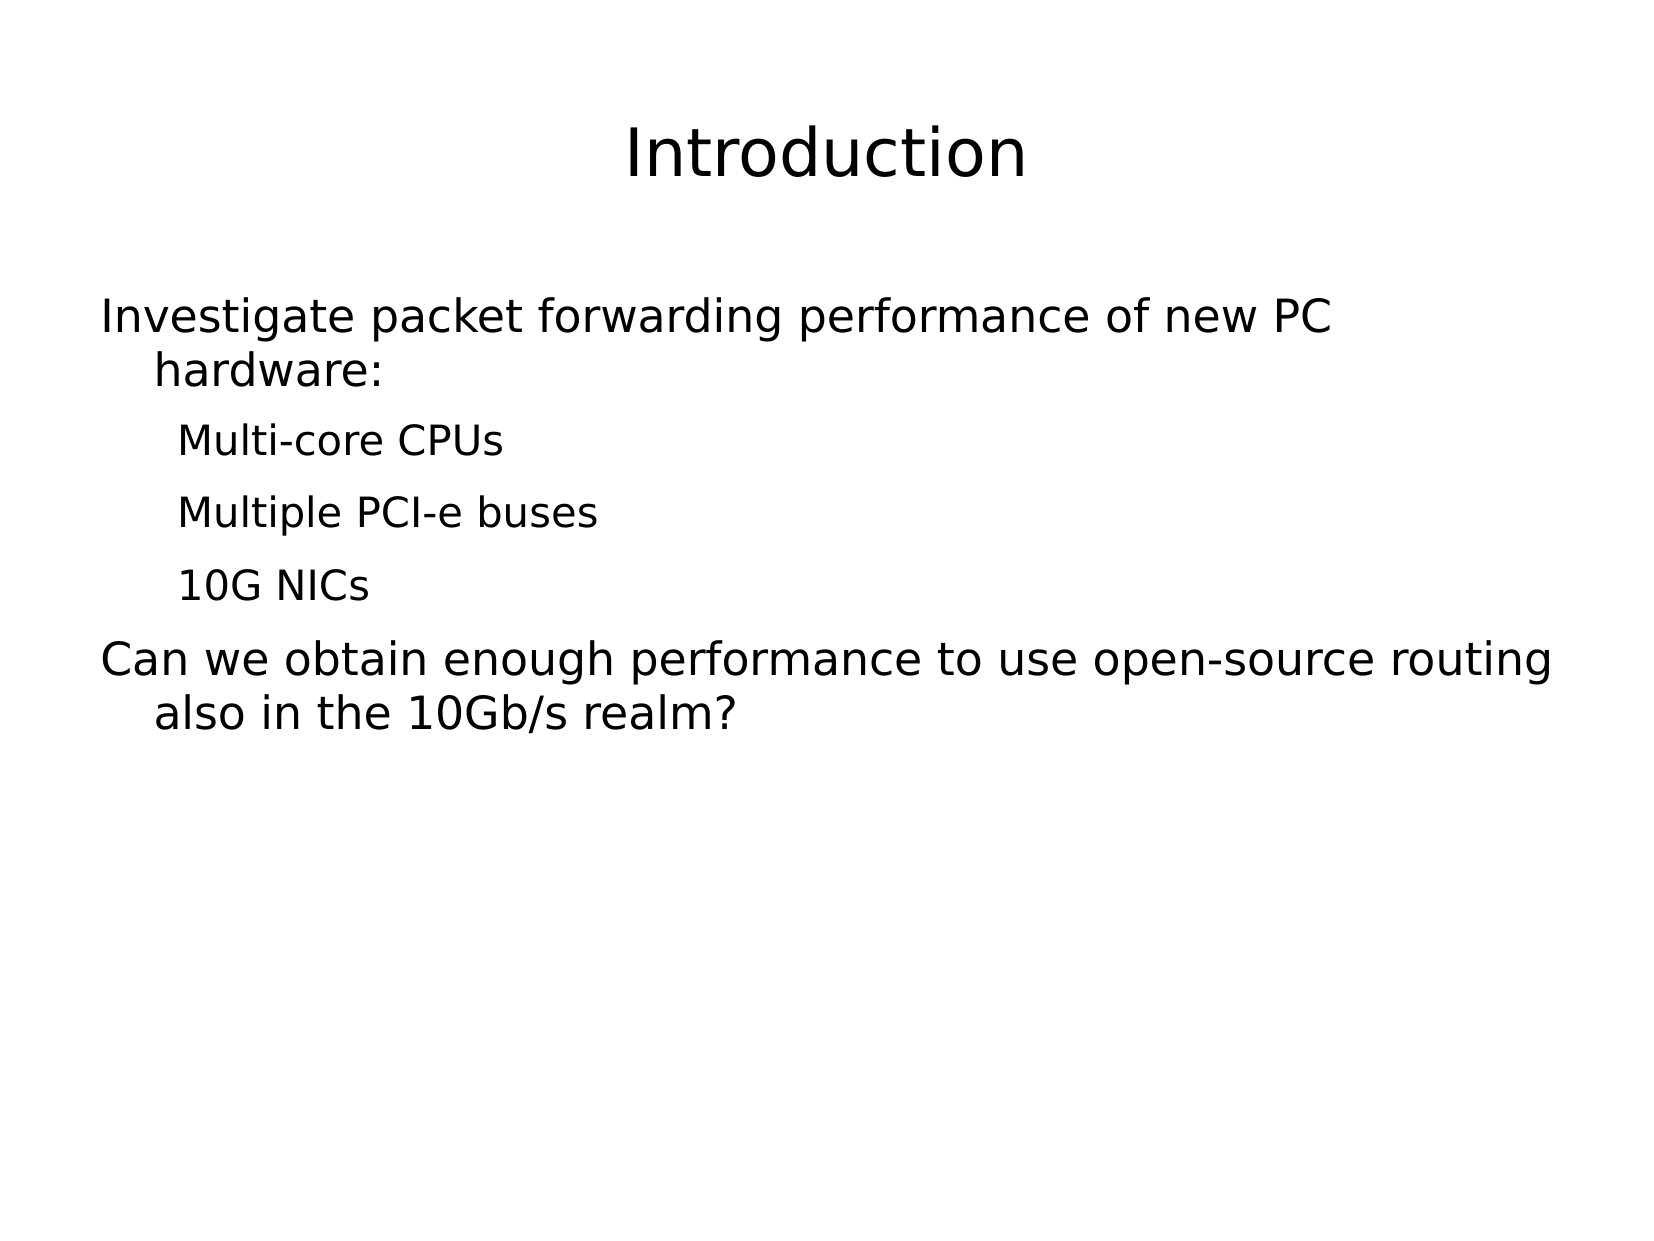

# Introduction
Investigate packet forwarding performance of new PC hardware:
Multi-core CPUs
Multiple PCI-e buses
10G NICs
Can we obtain enough performance to use open-source routing also in the 10Gb/s realm?